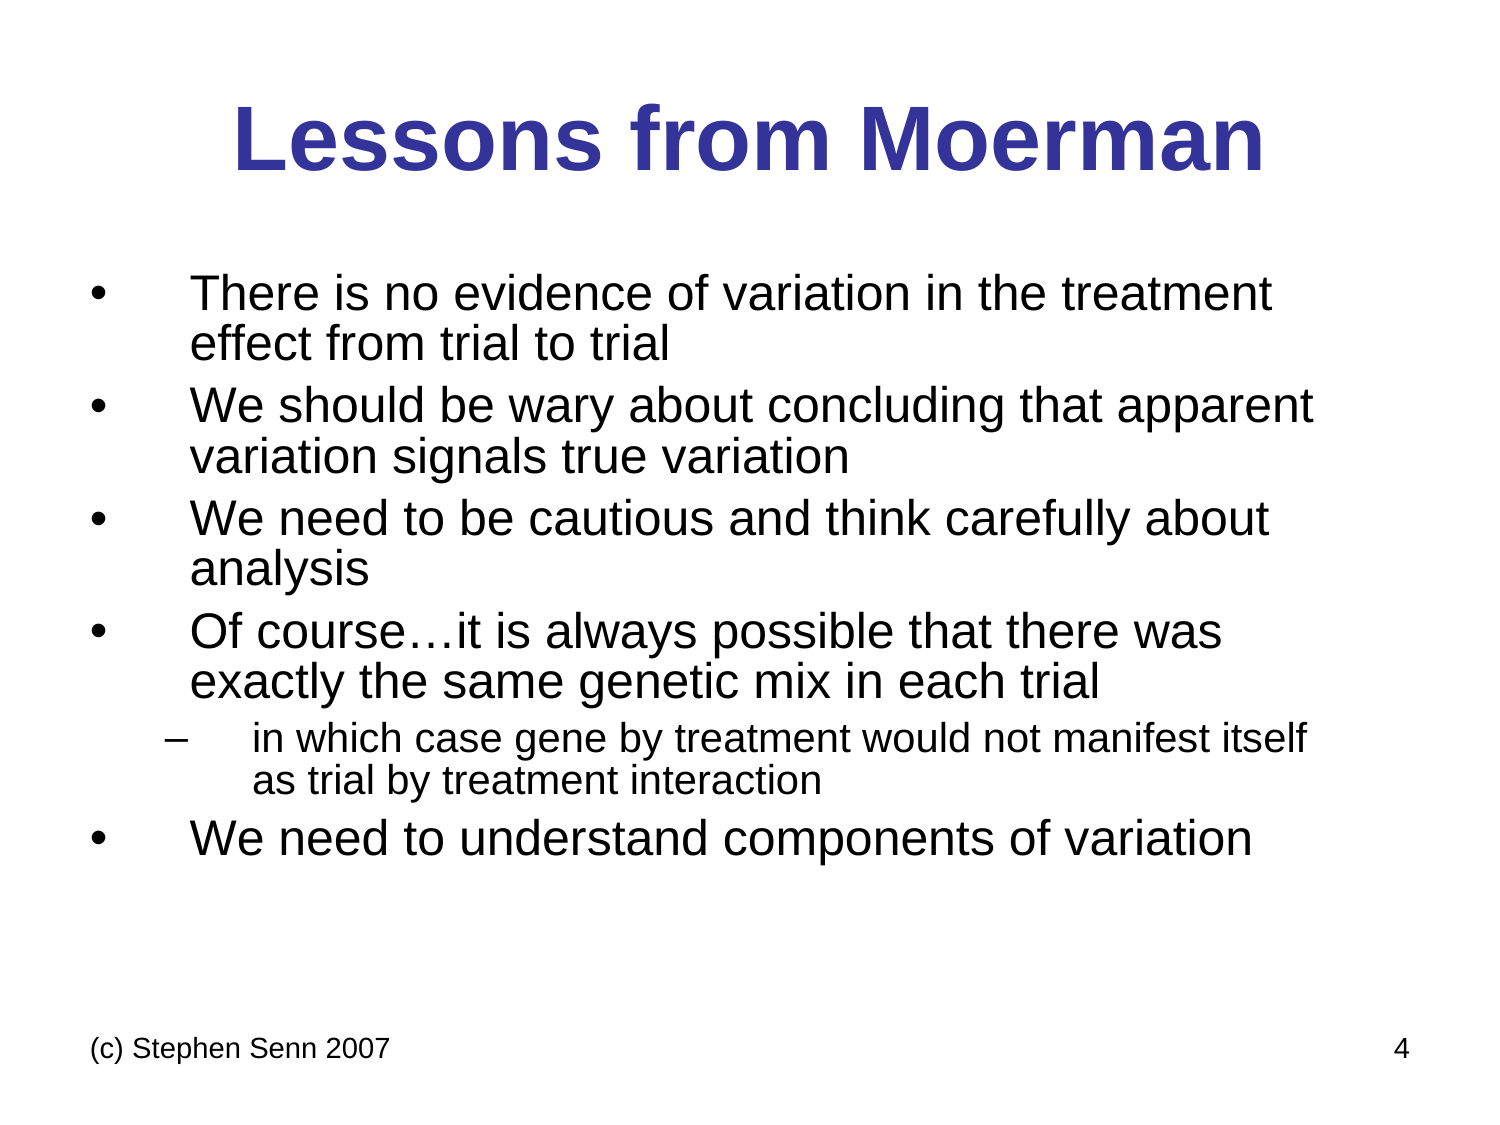

# Lessons from Moerman
There is no evidence of variation in the treatment effect from trial to trial
We should be wary about concluding that apparent variation signals true variation
We need to be cautious and think carefully about analysis
Of course…it is always possible that there was exactly the same genetic mix in each trial
in which case gene by treatment would not manifest itself as trial by treatment interaction
We need to understand components of variation
(c) Stephen Senn 2007
4